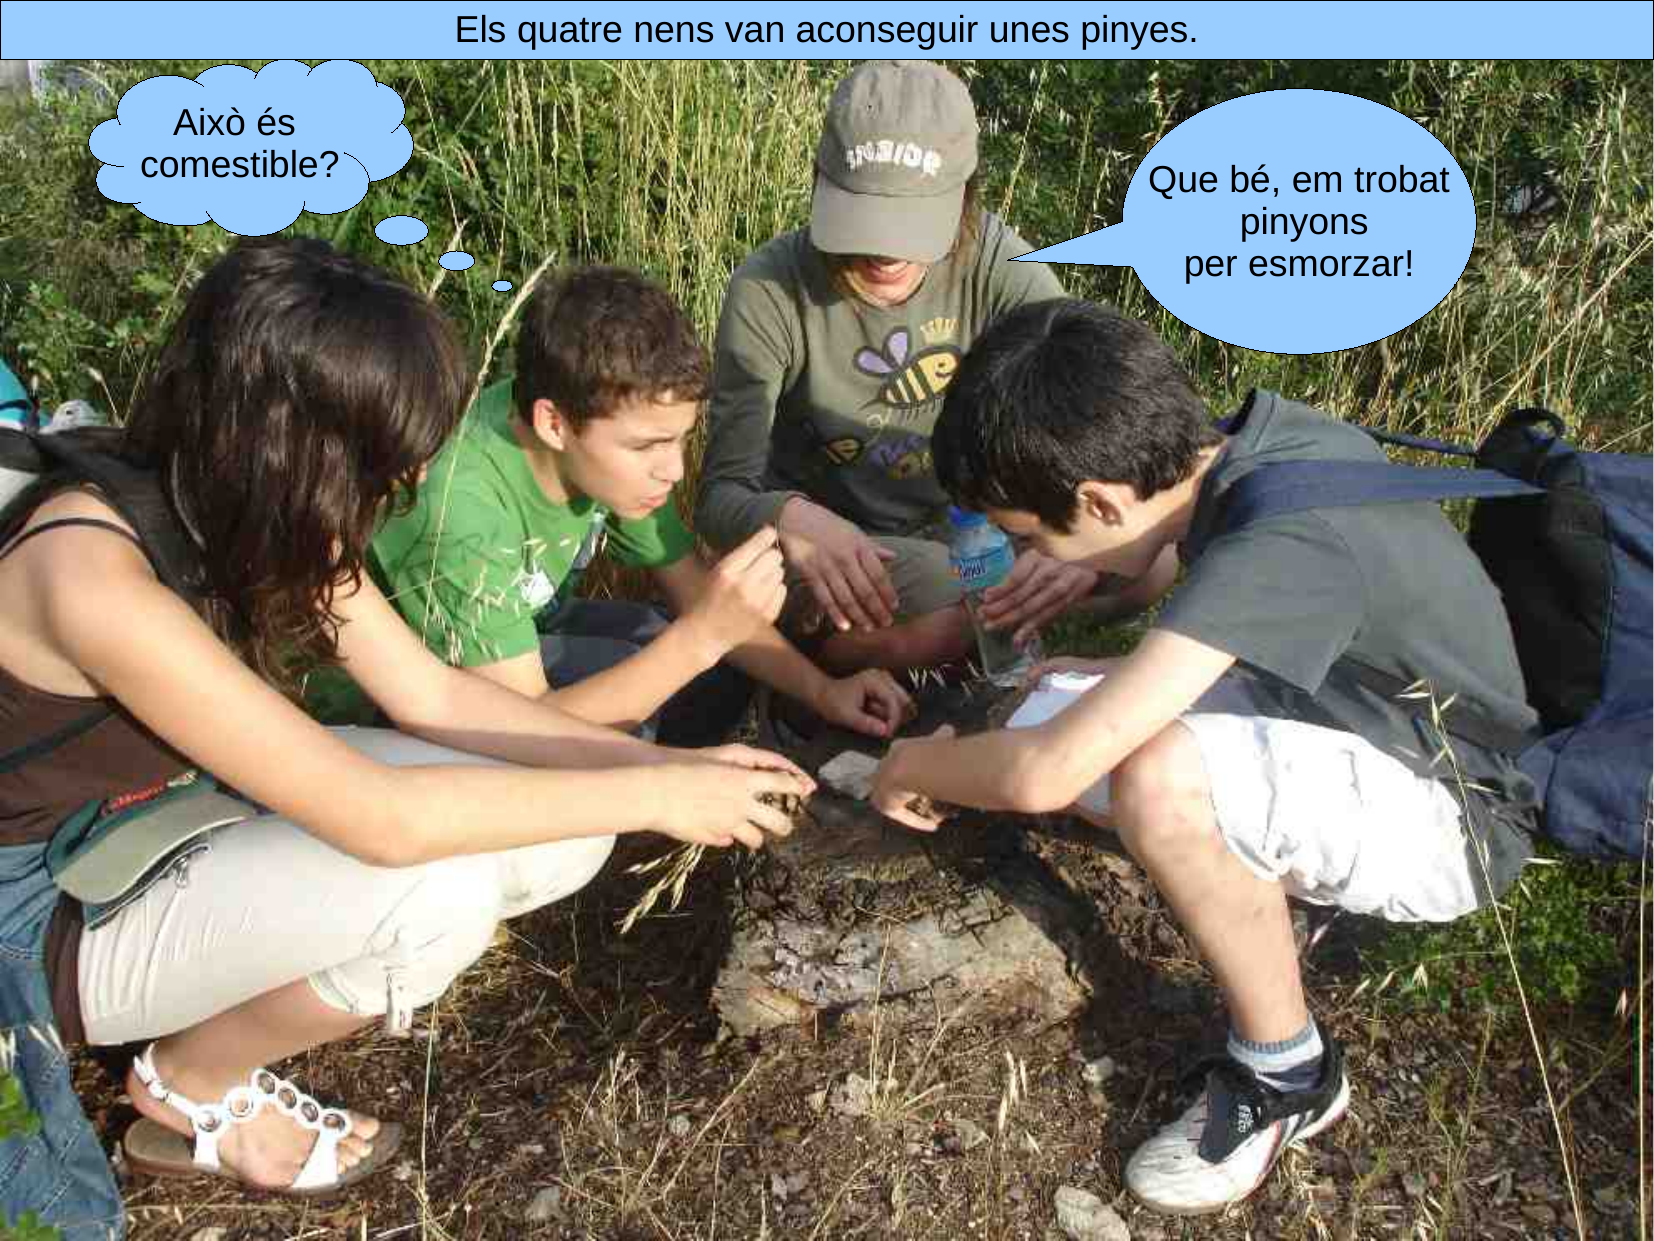

Els quatre nens van aconseguir unes pinyes.
Això és
comestible?
Que bé, em trobat
 pinyons
per esmorzar!